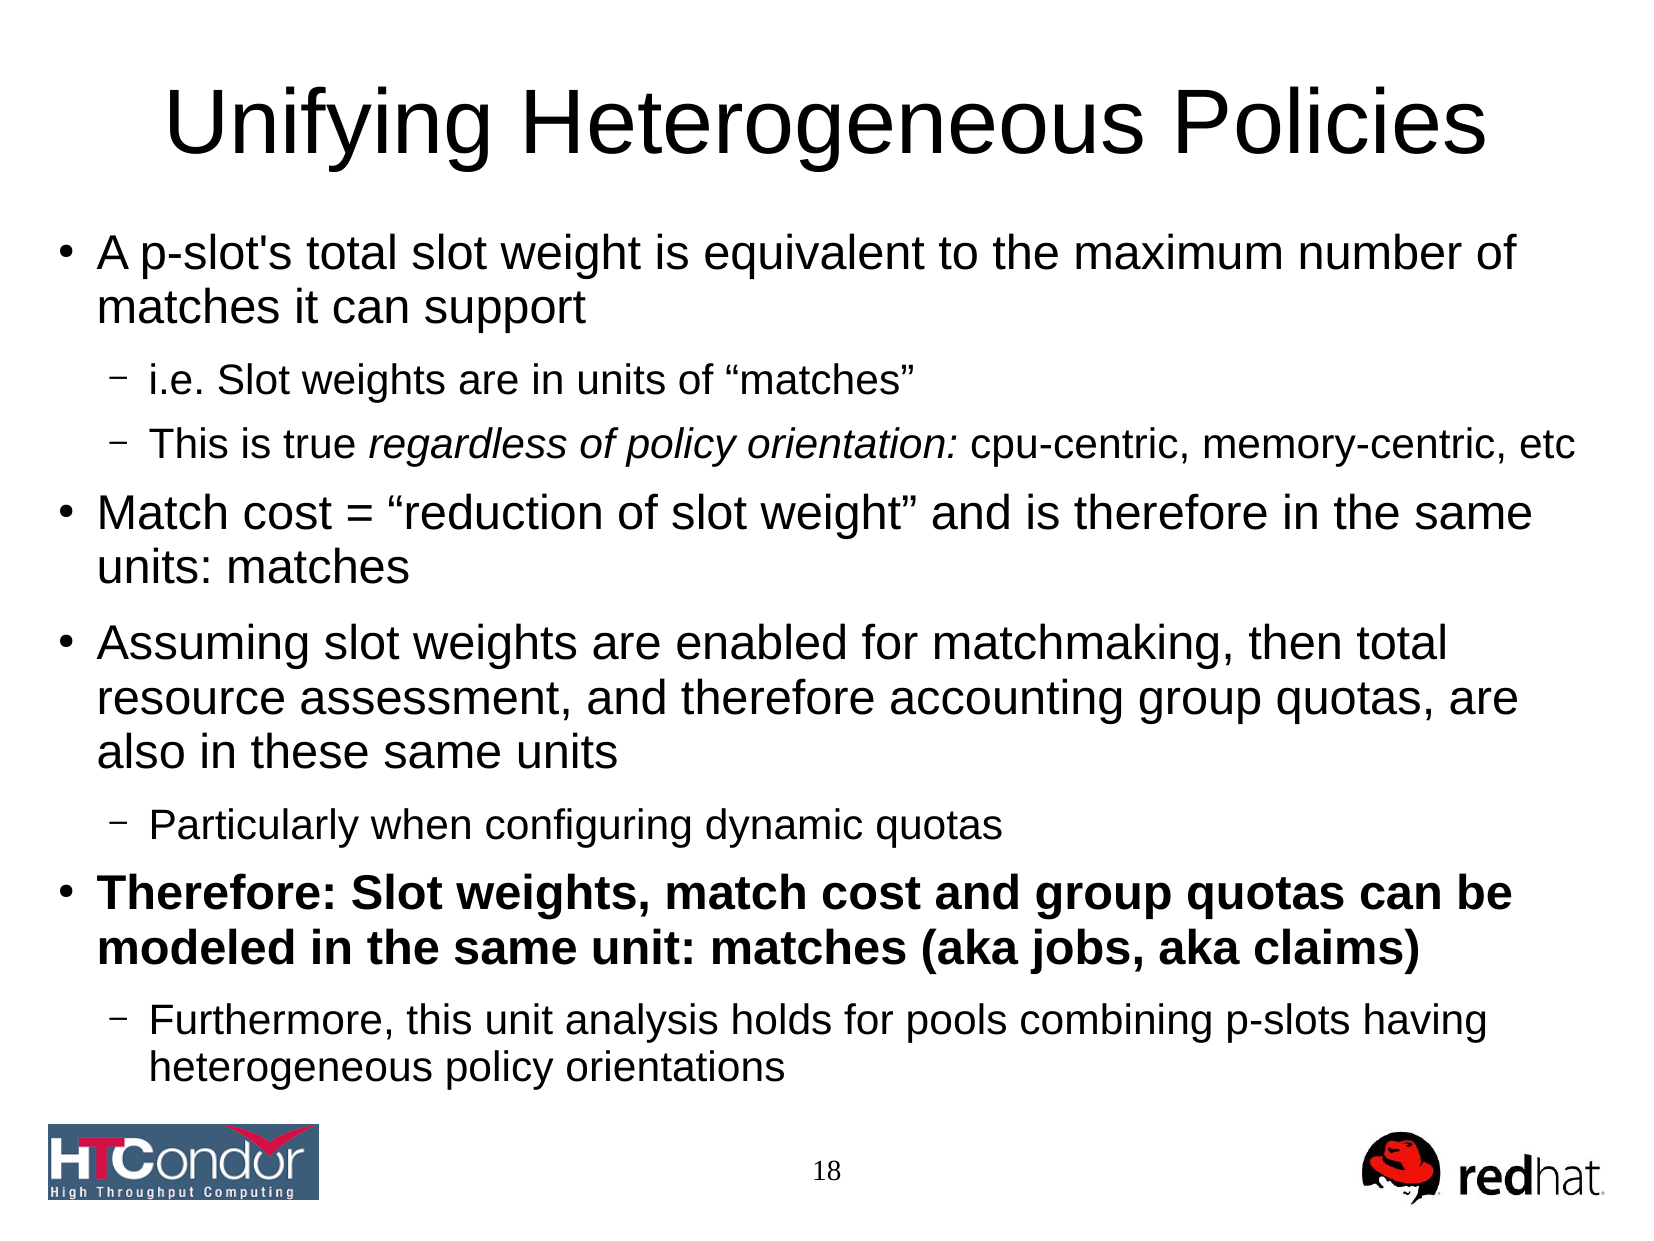

# Unifying Heterogeneous Policies
A p-slot's total slot weight is equivalent to the maximum number of matches it can support
i.e. Slot weights are in units of “matches”
This is true regardless of policy orientation: cpu-centric, memory-centric, etc
Match cost = “reduction of slot weight” and is therefore in the same units: matches
Assuming slot weights are enabled for matchmaking, then total resource assessment, and therefore accounting group quotas, are also in these same units
Particularly when configuring dynamic quotas
Therefore: Slot weights, match cost and group quotas can be modeled in the same unit: matches (aka jobs, aka claims)
Furthermore, this unit analysis holds for pools combining p-slots having heterogeneous policy orientations
18